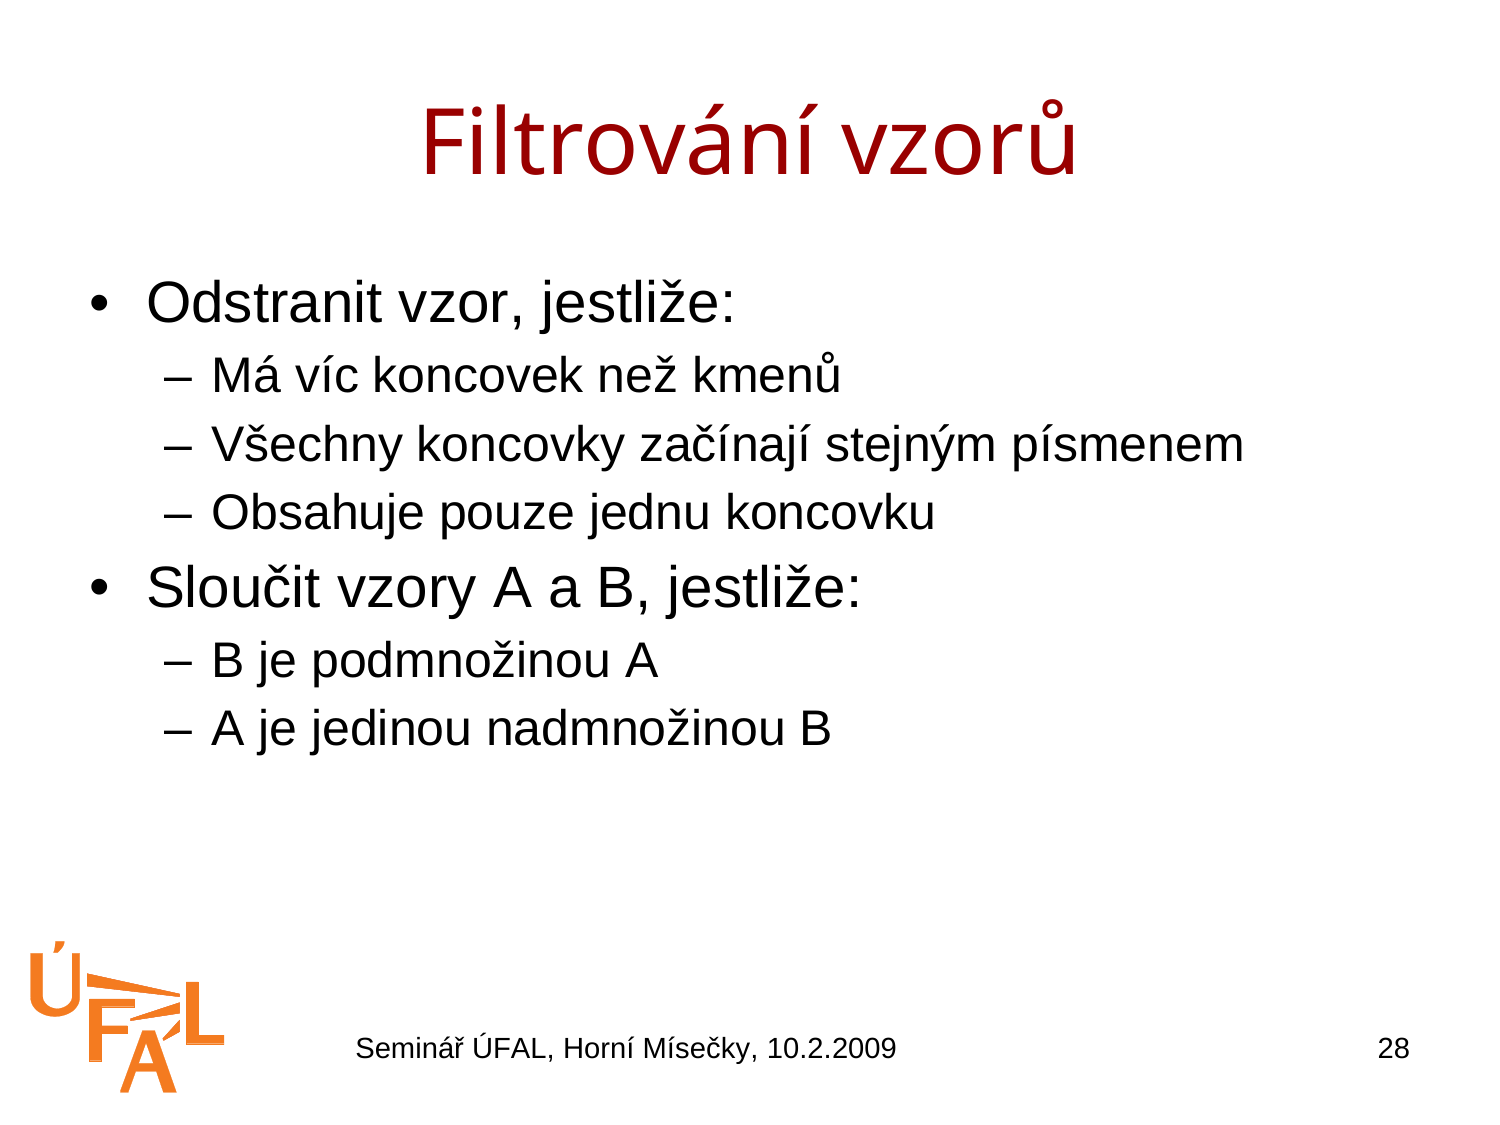

# Filtrování vzorů
Odstranit vzor, jestliže:
Má víc koncovek než kmenů
Všechny koncovky začínají stejným písmenem
Obsahuje pouze jednu koncovku
Sloučit vzory A a B, jestliže:
B je podmnožinou A
A je jedinou nadmnožinou B
Seminář ÚFAL, Horní Mísečky, 10.2.2009
28